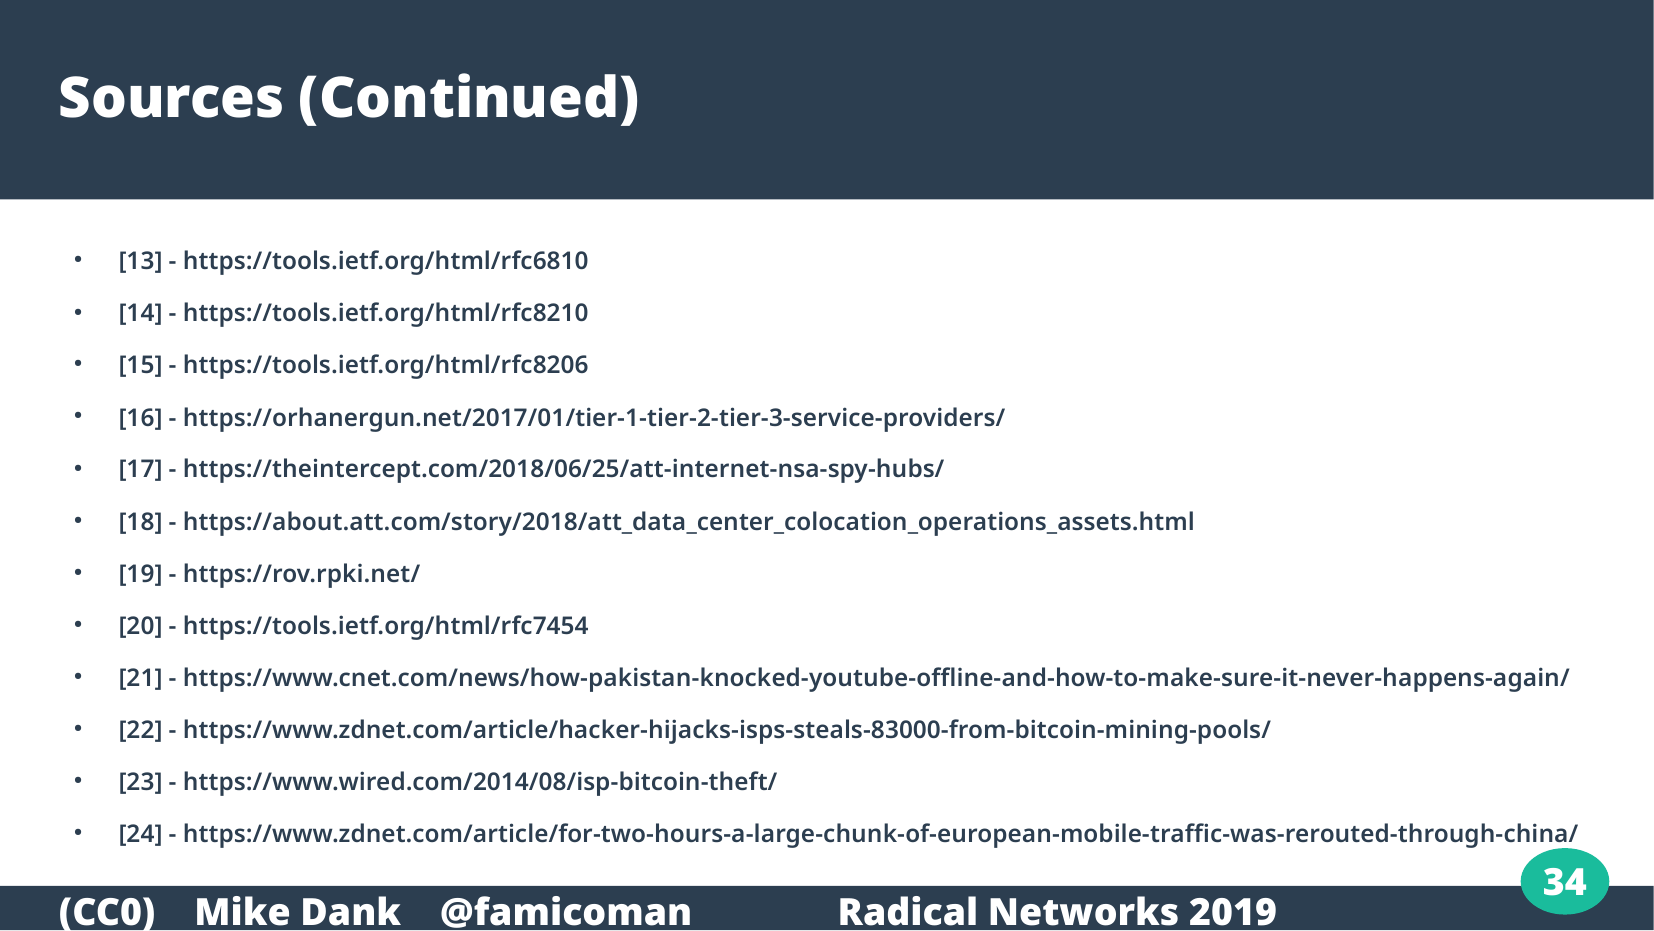

# Sources (Continued)
[13] - https://tools.ietf.org/html/rfc6810
[14] - https://tools.ietf.org/html/rfc8210
[15] - https://tools.ietf.org/html/rfc8206
[16] - https://orhanergun.net/2017/01/tier-1-tier-2-tier-3-service-providers/
[17] - https://theintercept.com/2018/06/25/att-internet-nsa-spy-hubs/
[18] - https://about.att.com/story/2018/att_data_center_colocation_operations_assets.html
[19] - https://rov.rpki.net/
[20] - https://tools.ietf.org/html/rfc7454
[21] - https://www.cnet.com/news/how-pakistan-knocked-youtube-offline-and-how-to-make-sure-it-never-happens-again/
[22] - https://www.zdnet.com/article/hacker-hijacks-isps-steals-83000-from-bitcoin-mining-pools/
[23] - https://www.wired.com/2014/08/isp-bitcoin-theft/
[24] - https://www.zdnet.com/article/for-two-hours-a-large-chunk-of-european-mobile-traffic-was-rerouted-through-china/
34
(CC0) Mike Dank @famicoman
Radical Networks 2019